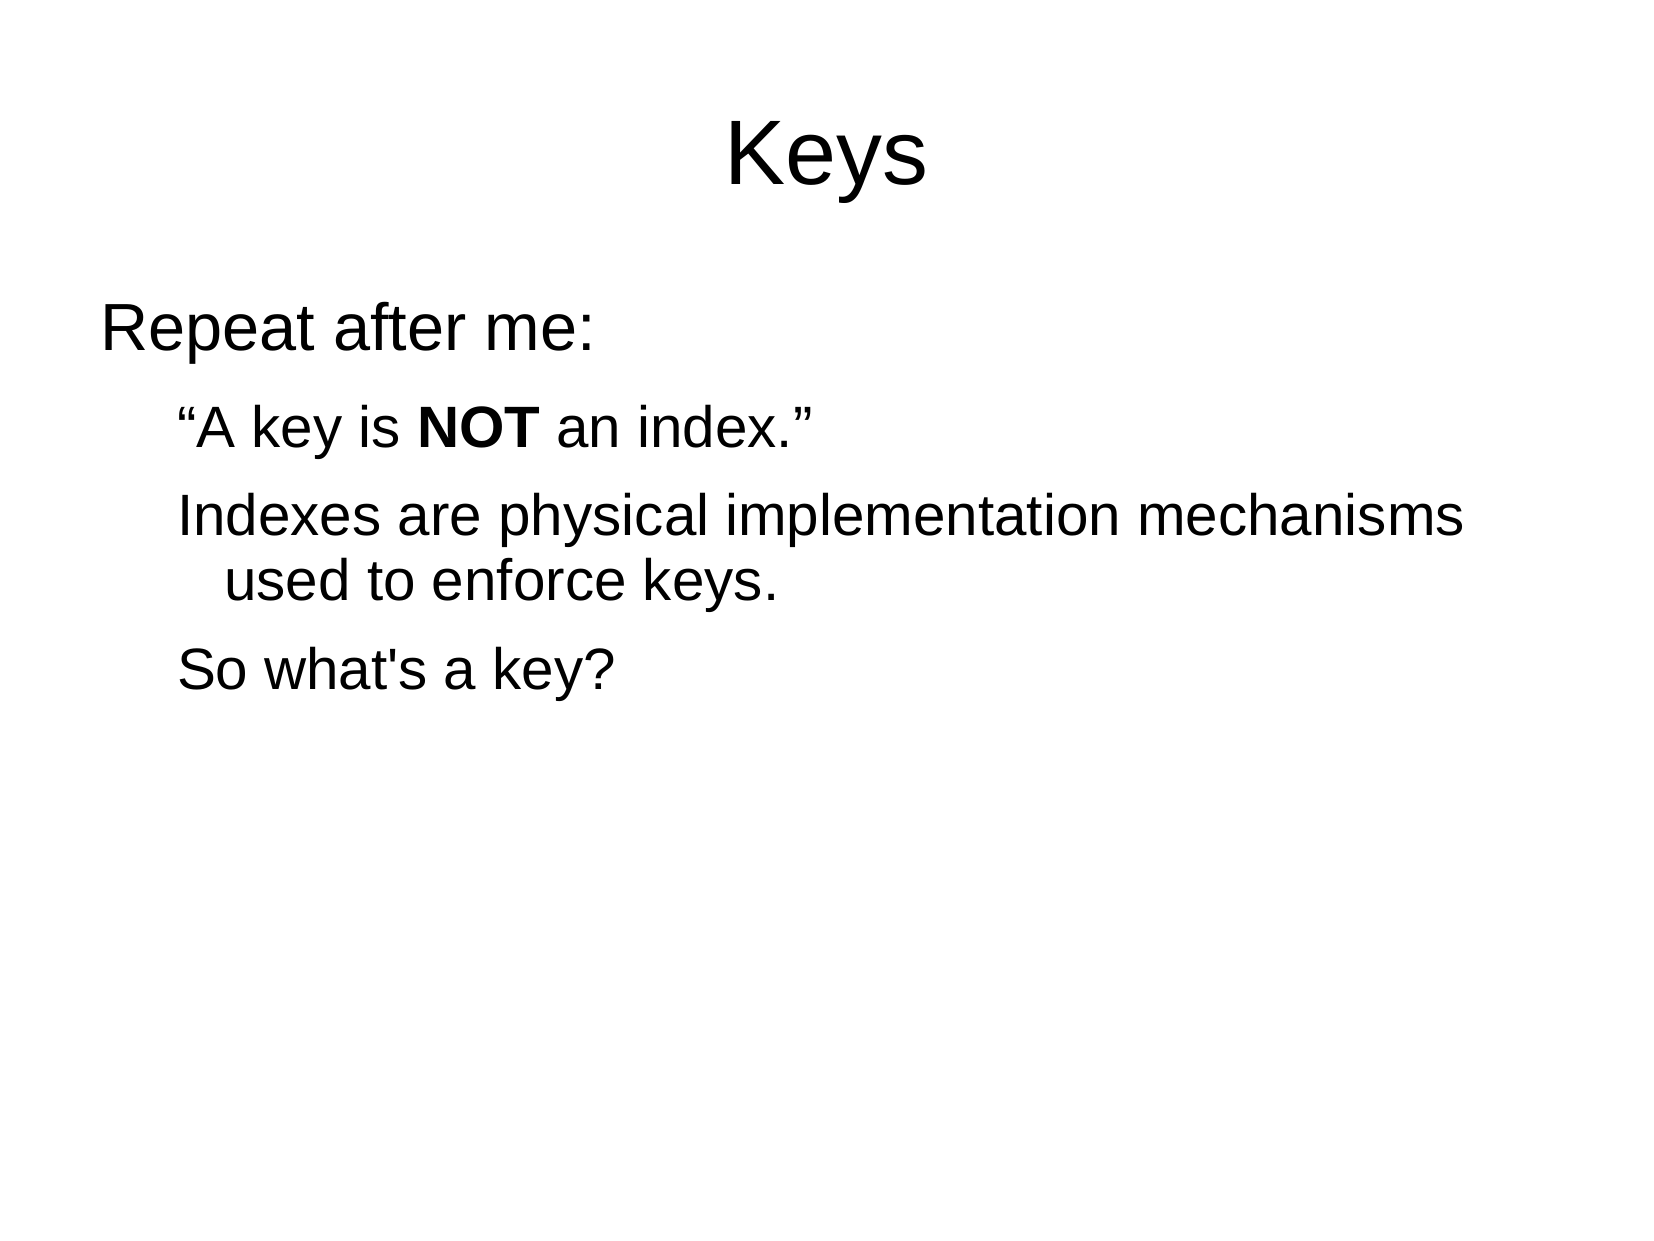

# Keys
Repeat after me:
“A key is NOT an index.”
Indexes are physical implementation mechanisms used to enforce keys.
So what's a key?